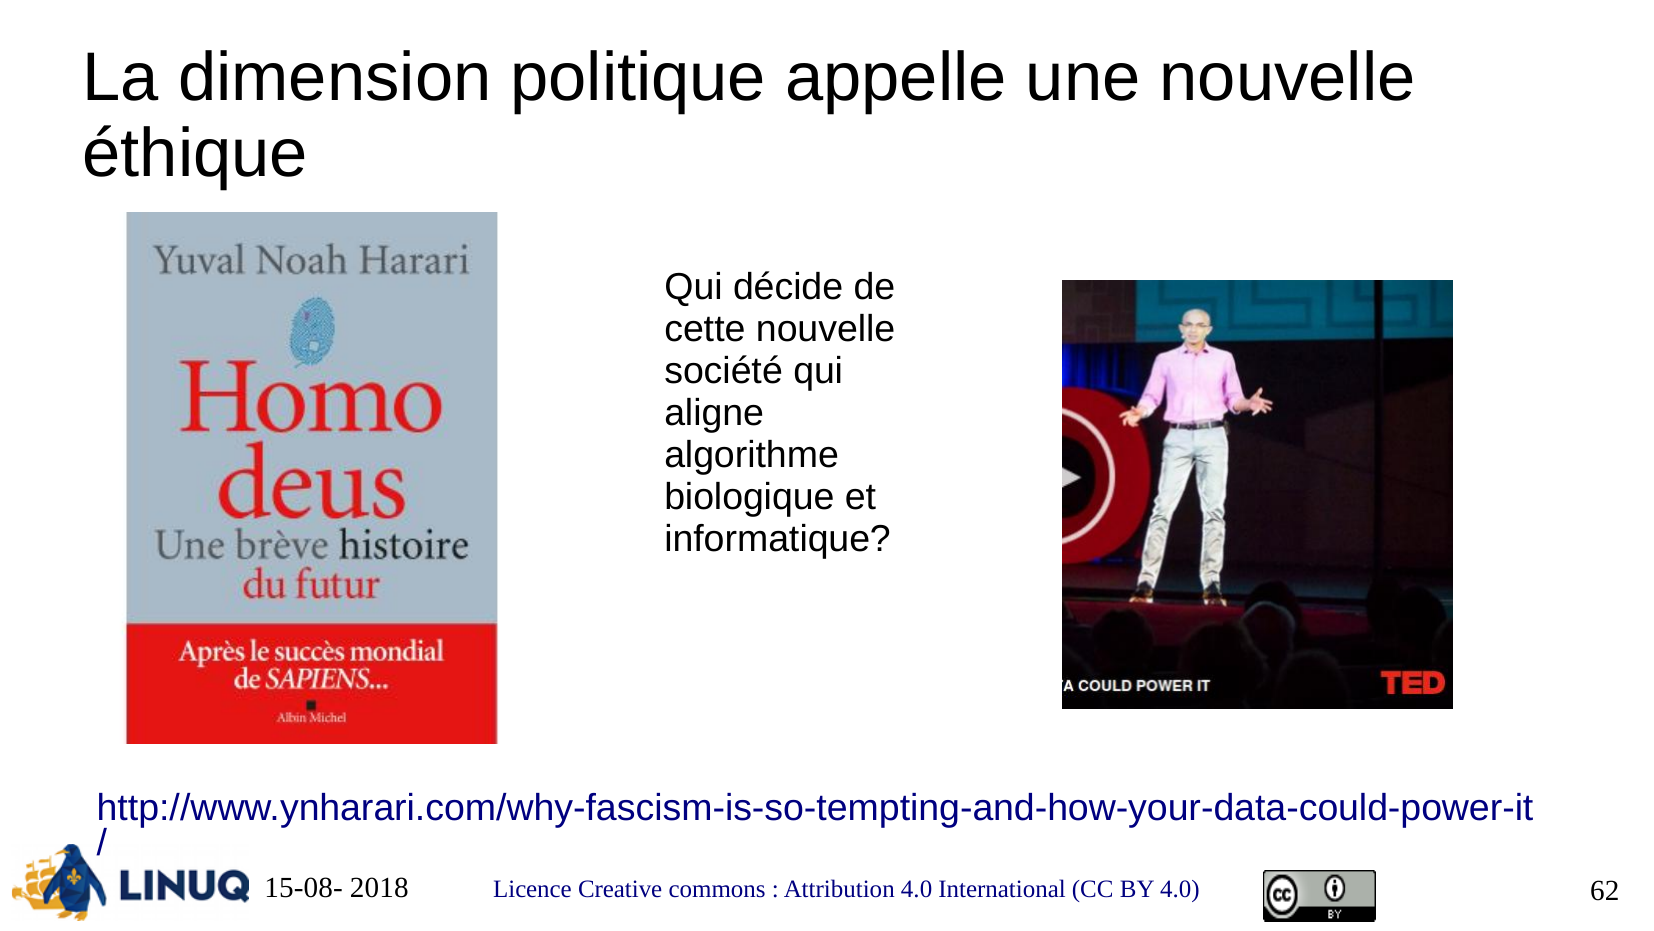

# La dimension politique appelle une nouvelle éthique
Qui décide de cette nouvelle société qui aligne algorithme biologique et informatique?
http://www.ynharari.com/why-fascism-is-so-tempting-and-how-your-data-could-power-it/
15-08- 2018
62